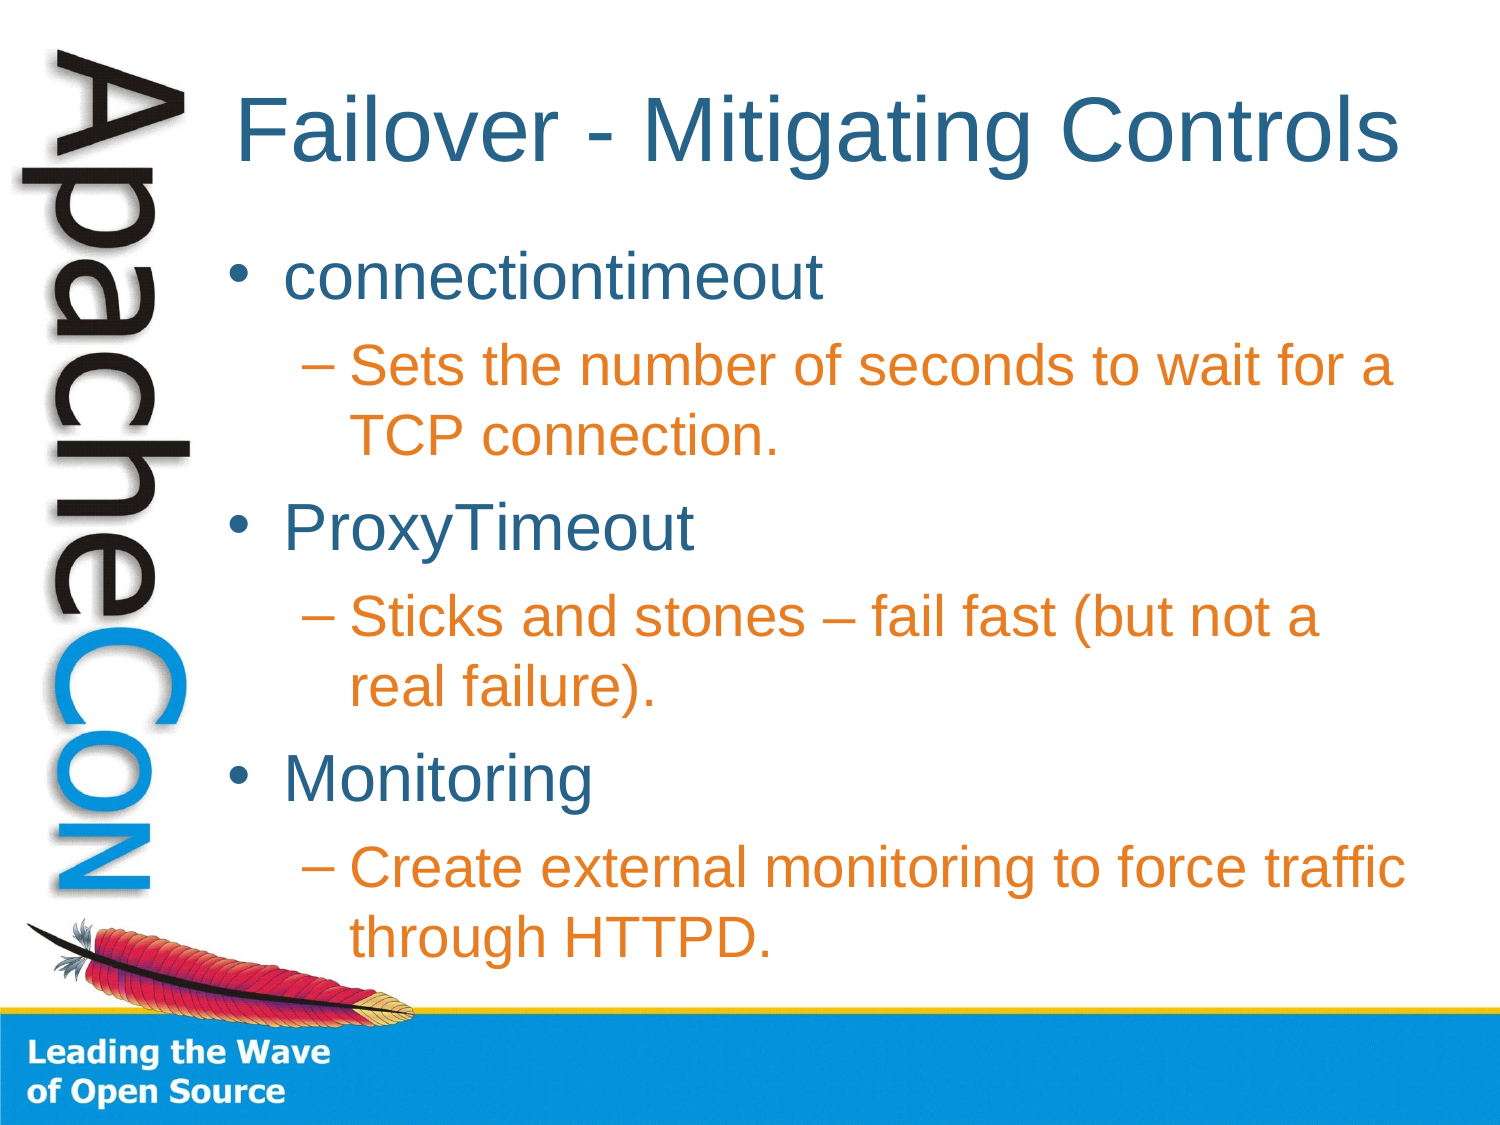

# Failover - Mitigating Controls
connectiontimeout
Sets the number of seconds to wait for a TCP connection.
ProxyTimeout
Sticks and stones – fail fast (but not a real failure).
Monitoring
Create external monitoring to force traffic through HTTPD.